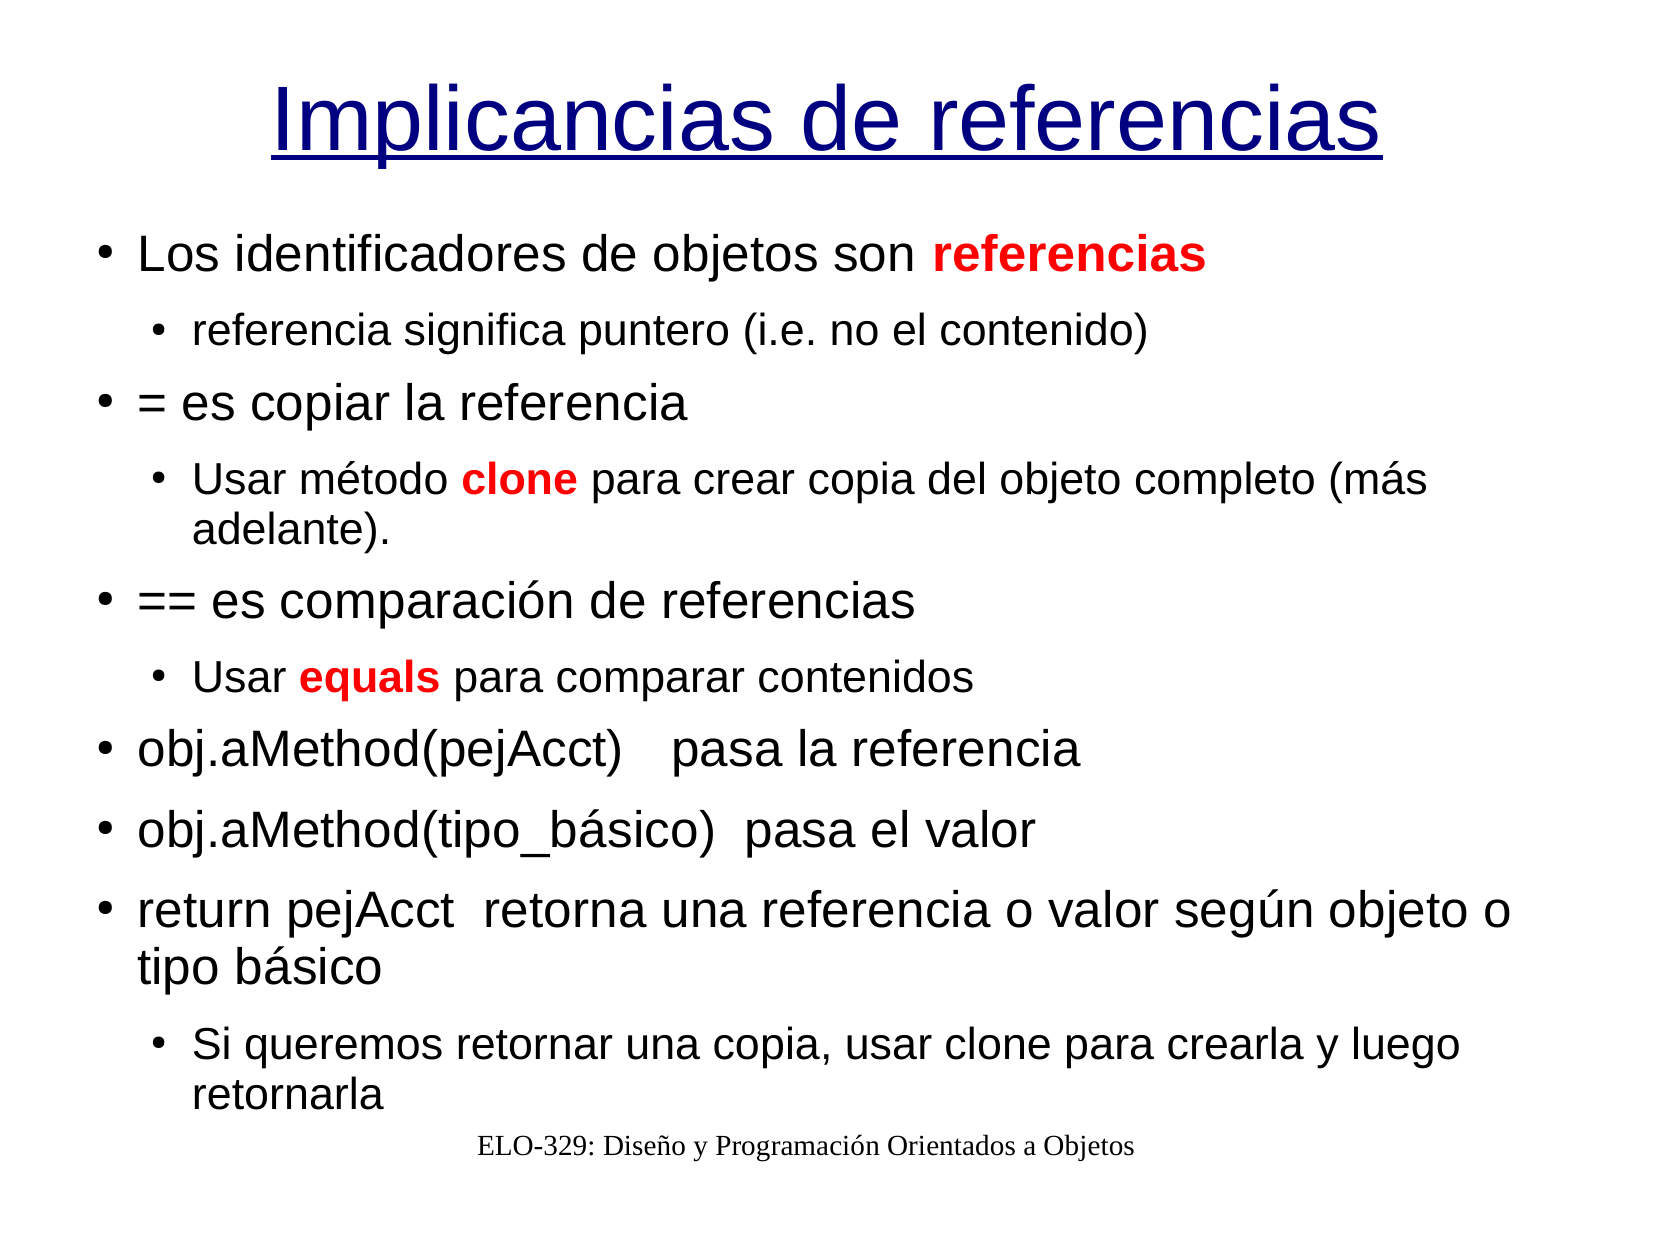

# Implicancias de referencias
Los identificadores de objetos son referencias
referencia significa puntero (i.e. no el contenido)
= es copiar la referencia
Usar método clone para crear copia del objeto completo (más adelante).
== es comparación de referencias
Usar equals para comparar contenidos
obj.aMethod(pejAcct)	 pasa la referencia
obj.aMethod(tipo_básico) pasa el valor
return pejAcct		retorna una referencia o valor según objeto o tipo básico
Si queremos retornar una copia, usar clone para crearla y luego retornarla